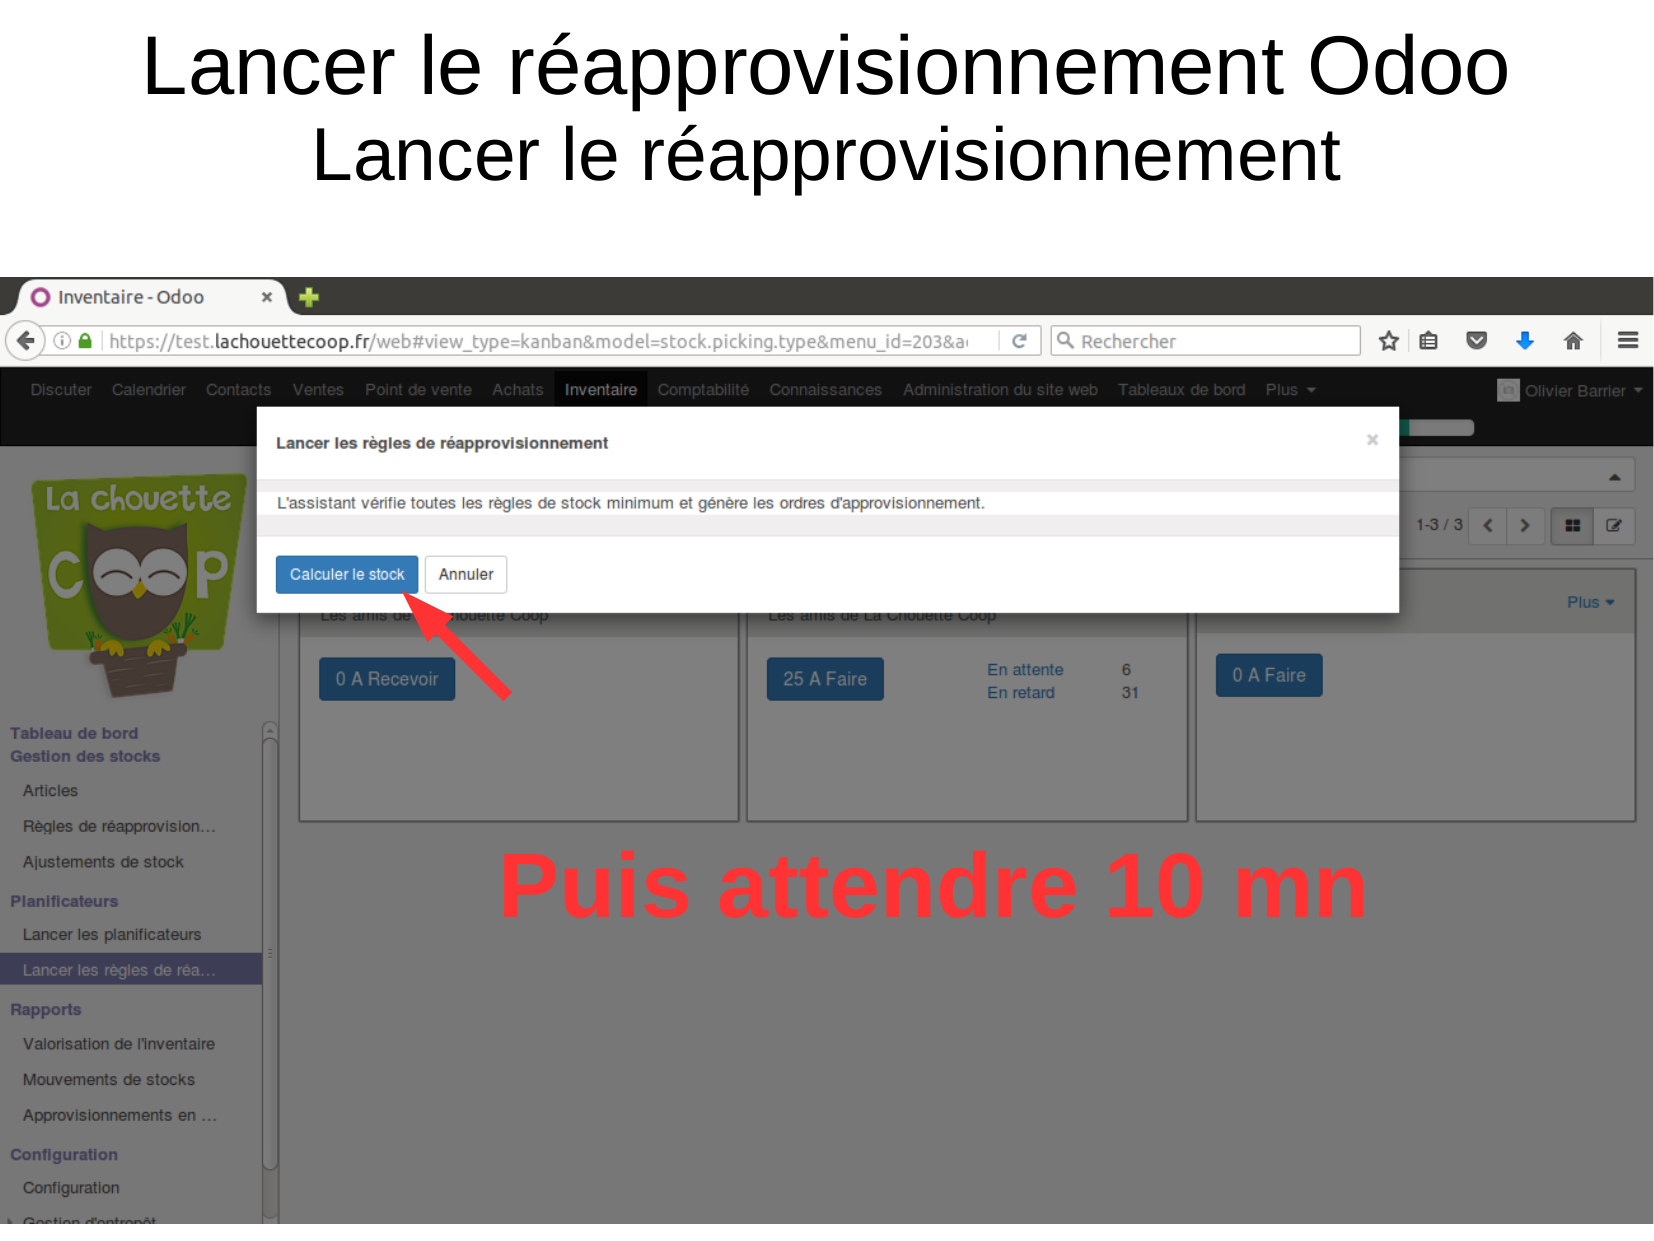

# Lancer le réapprovisionnement Odoo Lancer le réapprovisionnement
Puis attendre 10 mn